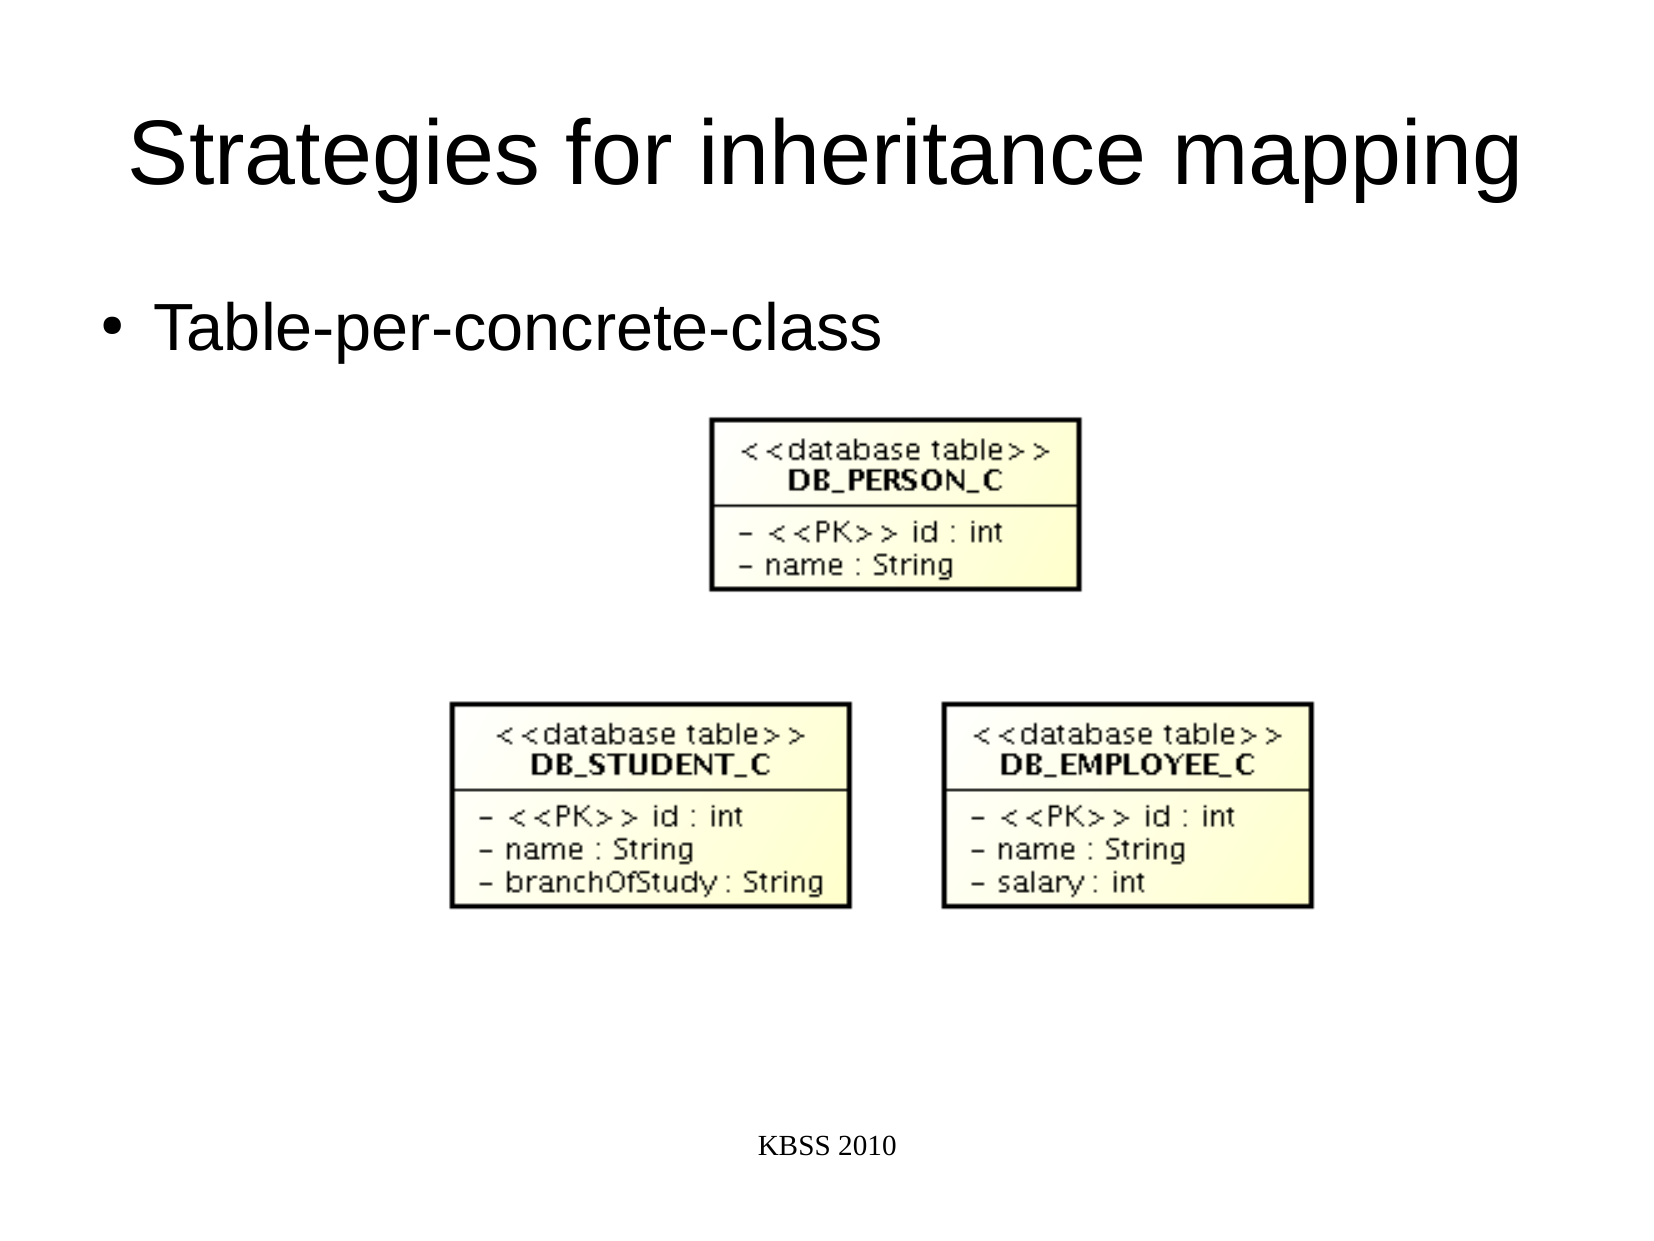

# Strategies for inheritance mapping
Table-per-concrete-class
KBSS 2010